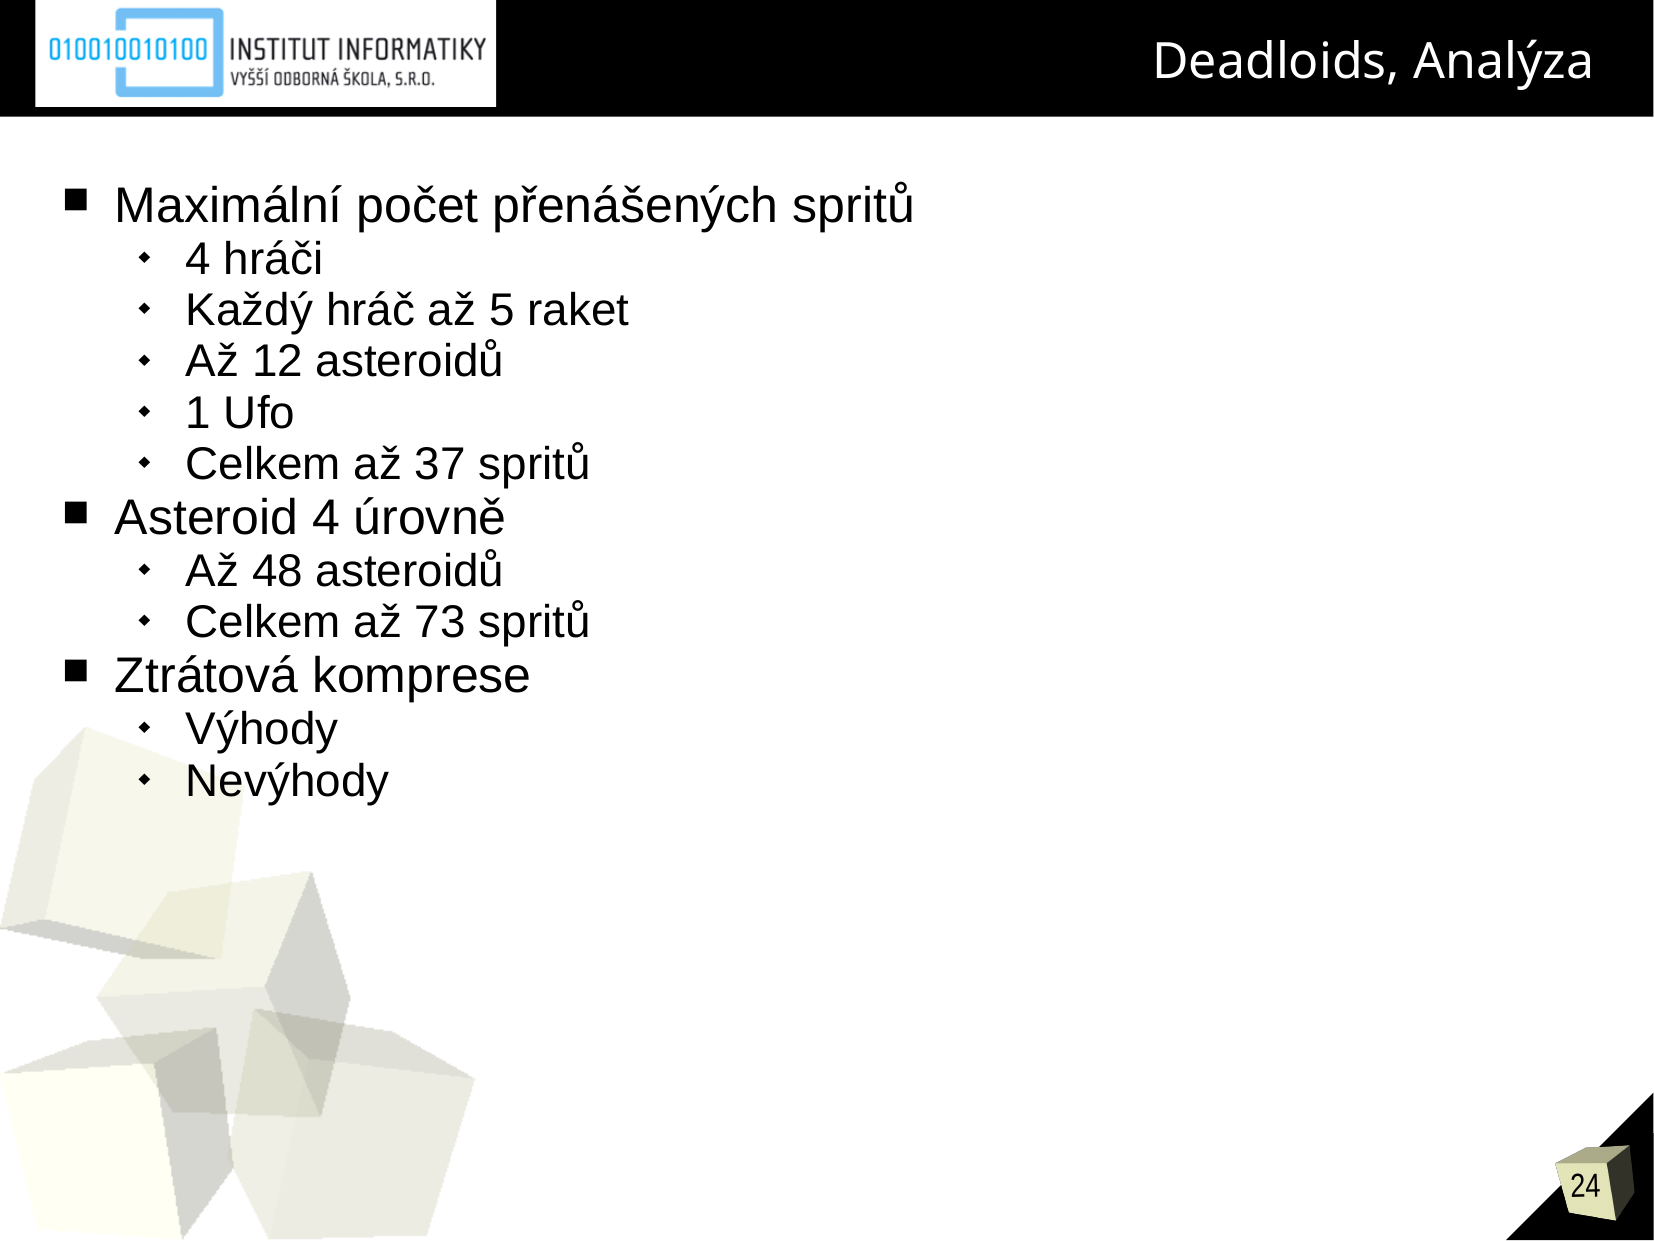

# Deadloids, Analýza
Maximální počet přenášených spritů
4 hráči
Každý hráč až 5 raket
Až 12 asteroidů
1 Ufo
Celkem až 37 spritů
Asteroid 4 úrovně
Až 48 asteroidů
Celkem až 73 spritů
Ztrátová komprese
Výhody
Nevýhody